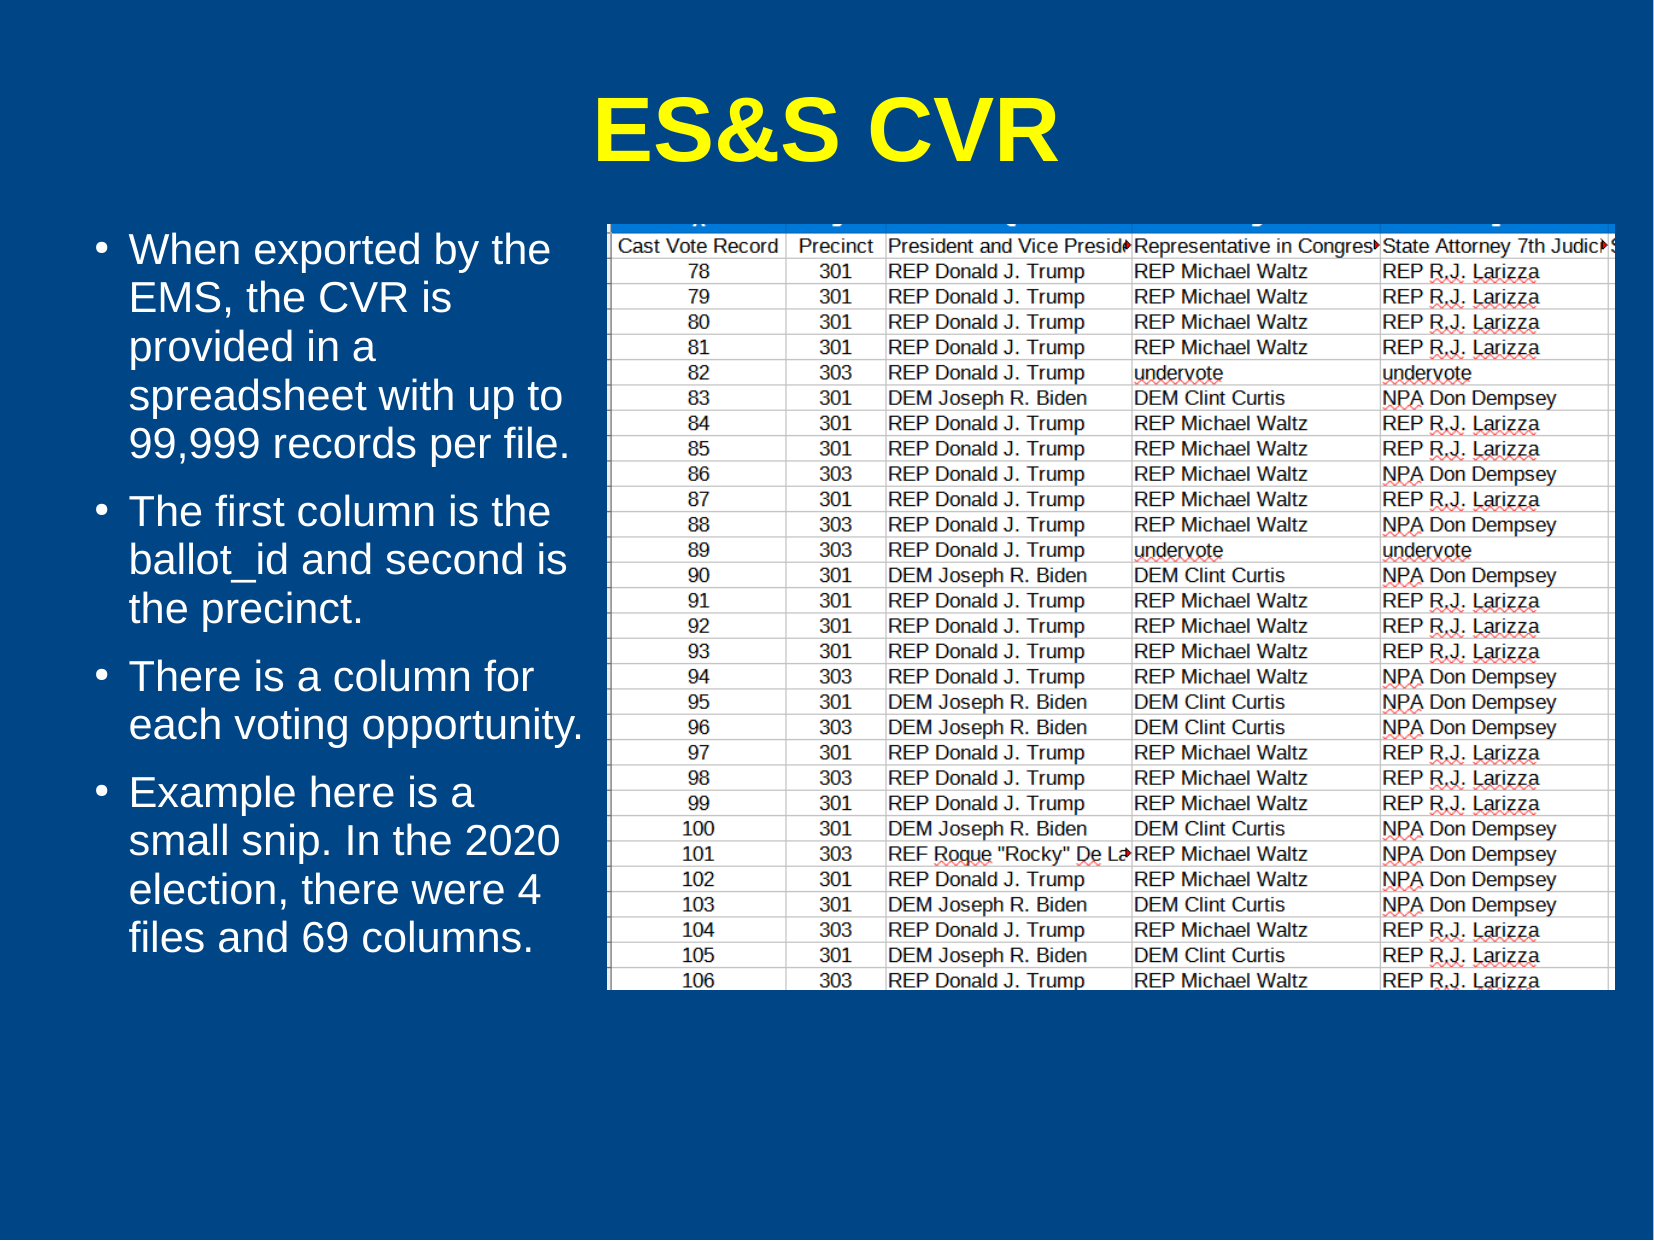

# ES&S CVR
When exported by the EMS, the CVR is provided in a spreadsheet with up to 99,999 records per file.
The first column is the ballot_id and second is the precinct.
There is a column for each voting opportunity.
Example here is a small snip. In the 2020 election, there were 4 files and 69 columns.